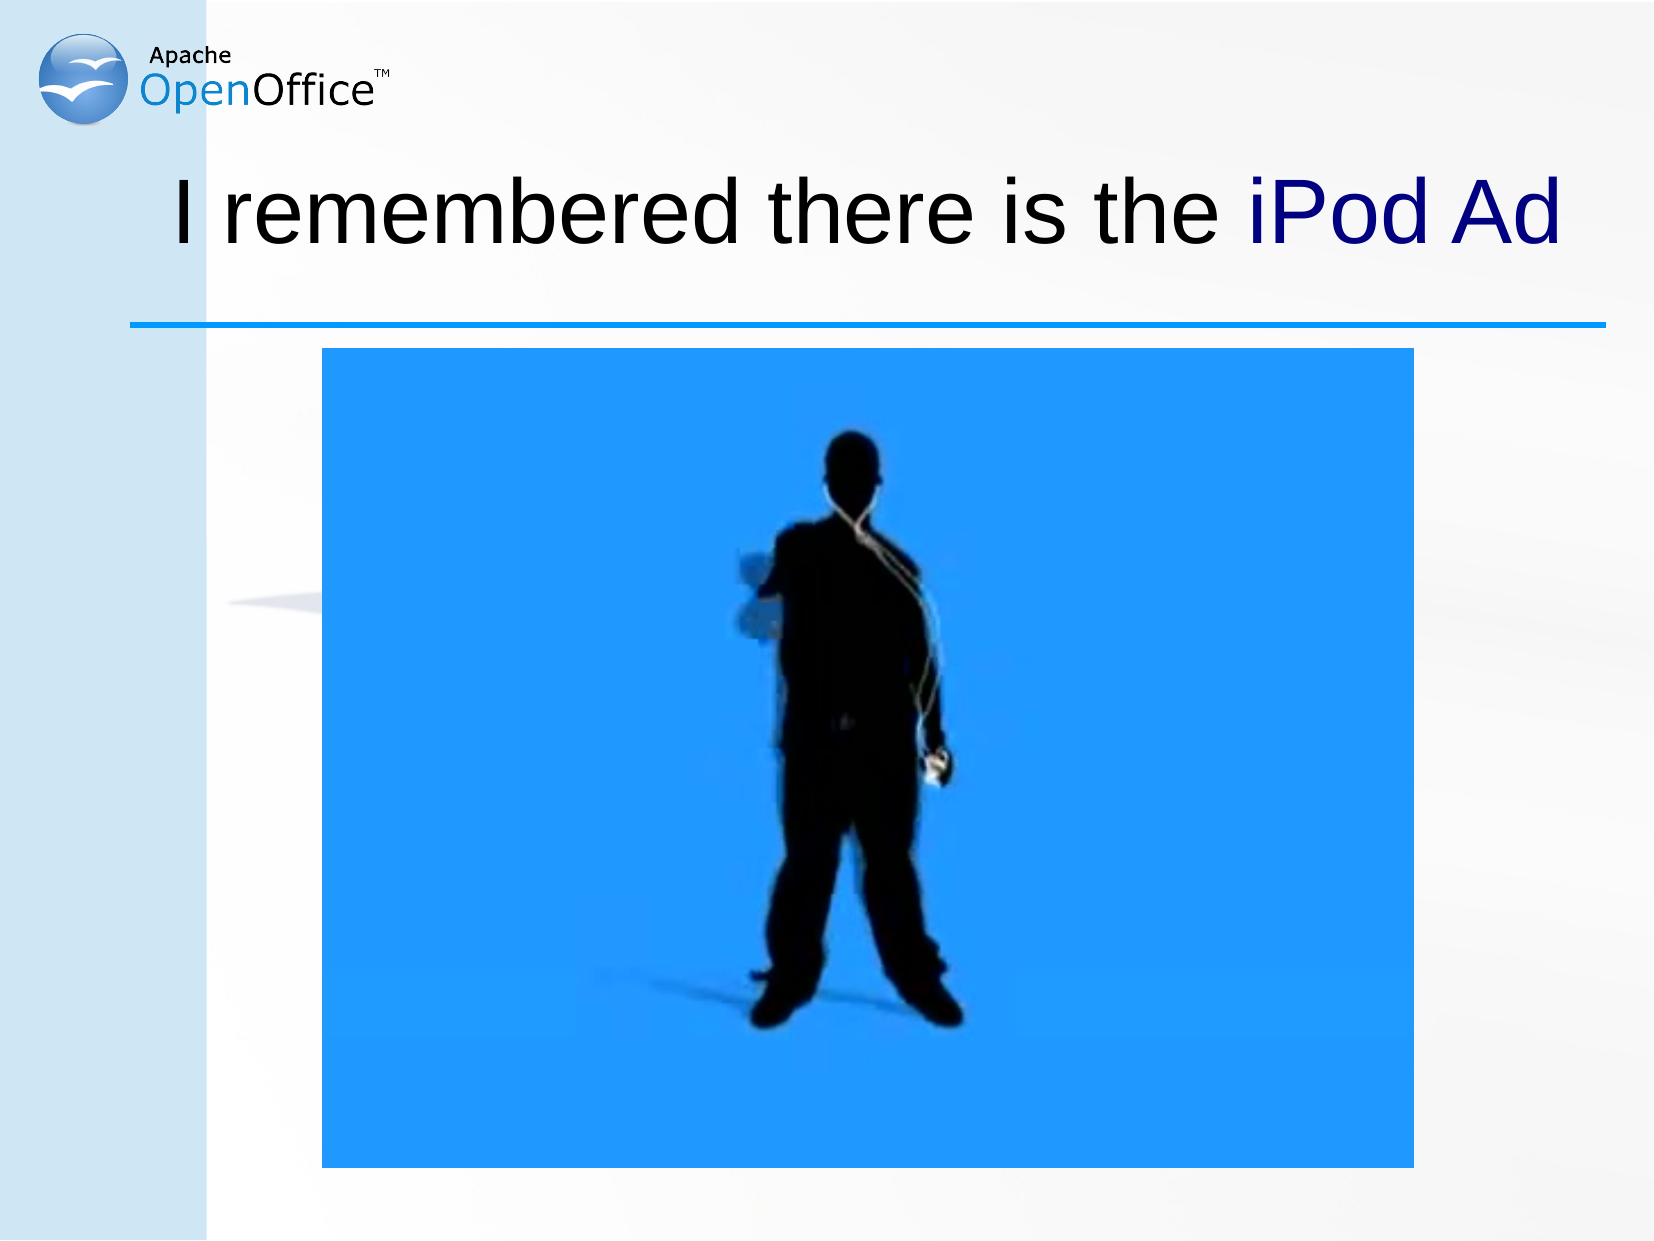

# I remembered there is the iPod Ad